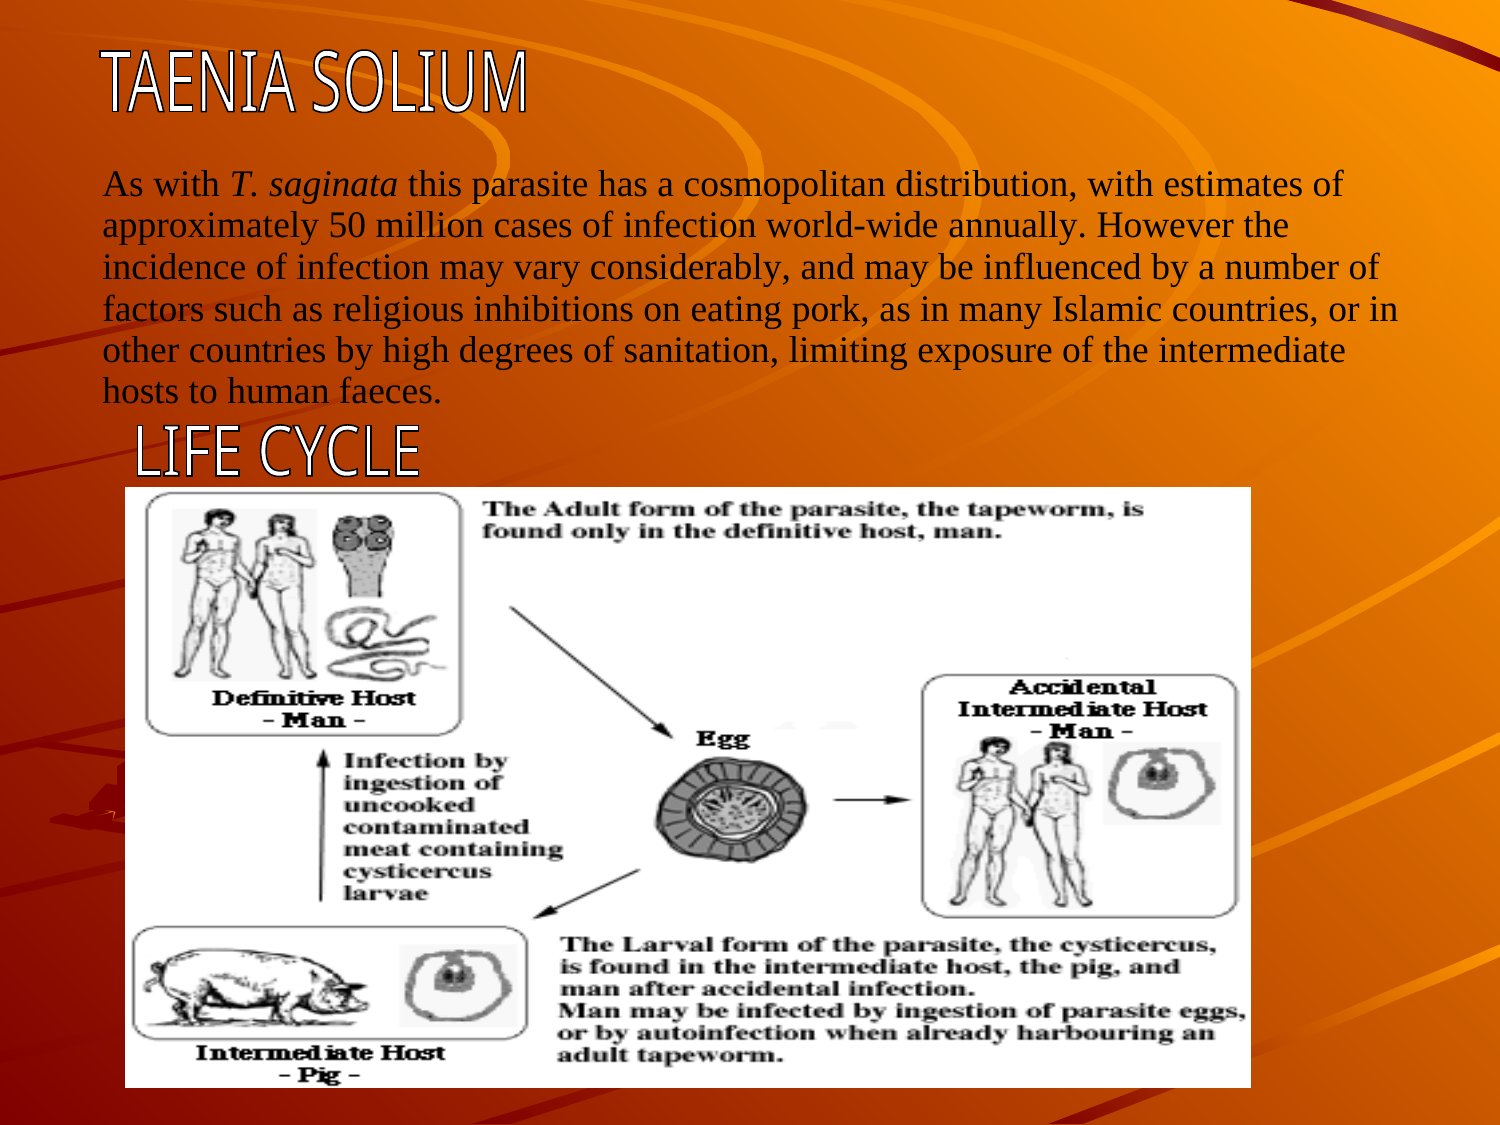

TAENIA SOLIUM
As with T. saginata this parasite has a cosmopolitan distribution, with estimates of approximately 50 million cases of infection world-wide annually. However the incidence of infection may vary considerably, and may be influenced by a number of factors such as religious inhibitions on eating pork, as in many Islamic countries, or in other countries by high degrees of sanitation, limiting exposure of the intermediate hosts to human faeces.
LIFE CYCLE